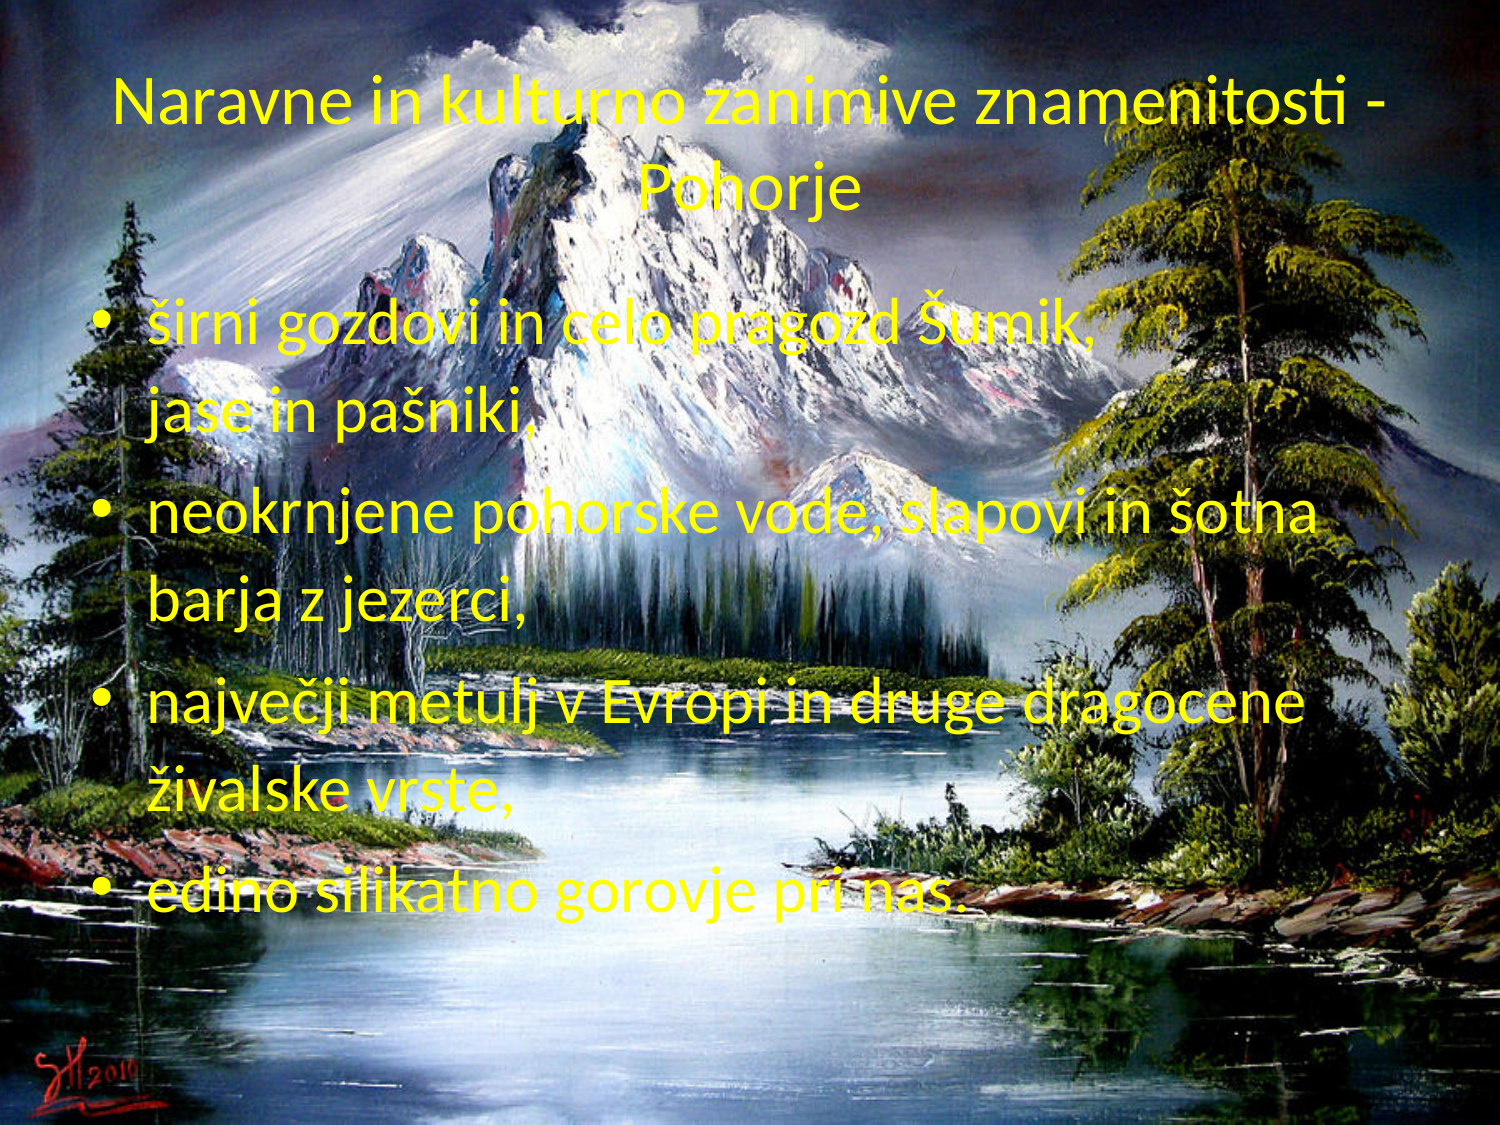

# Naravne in kulturno zanimive znamenitosti - Pohorje
širni gozdovi in celo pragozd Šumik, 
jase in pašniki,
neokrnjene pohorske vode, slapovi in šotna barja z jezerci,
največji metulj v Evropi in druge dragocene živalske vrste,
edino silikatno gorovje pri nas.